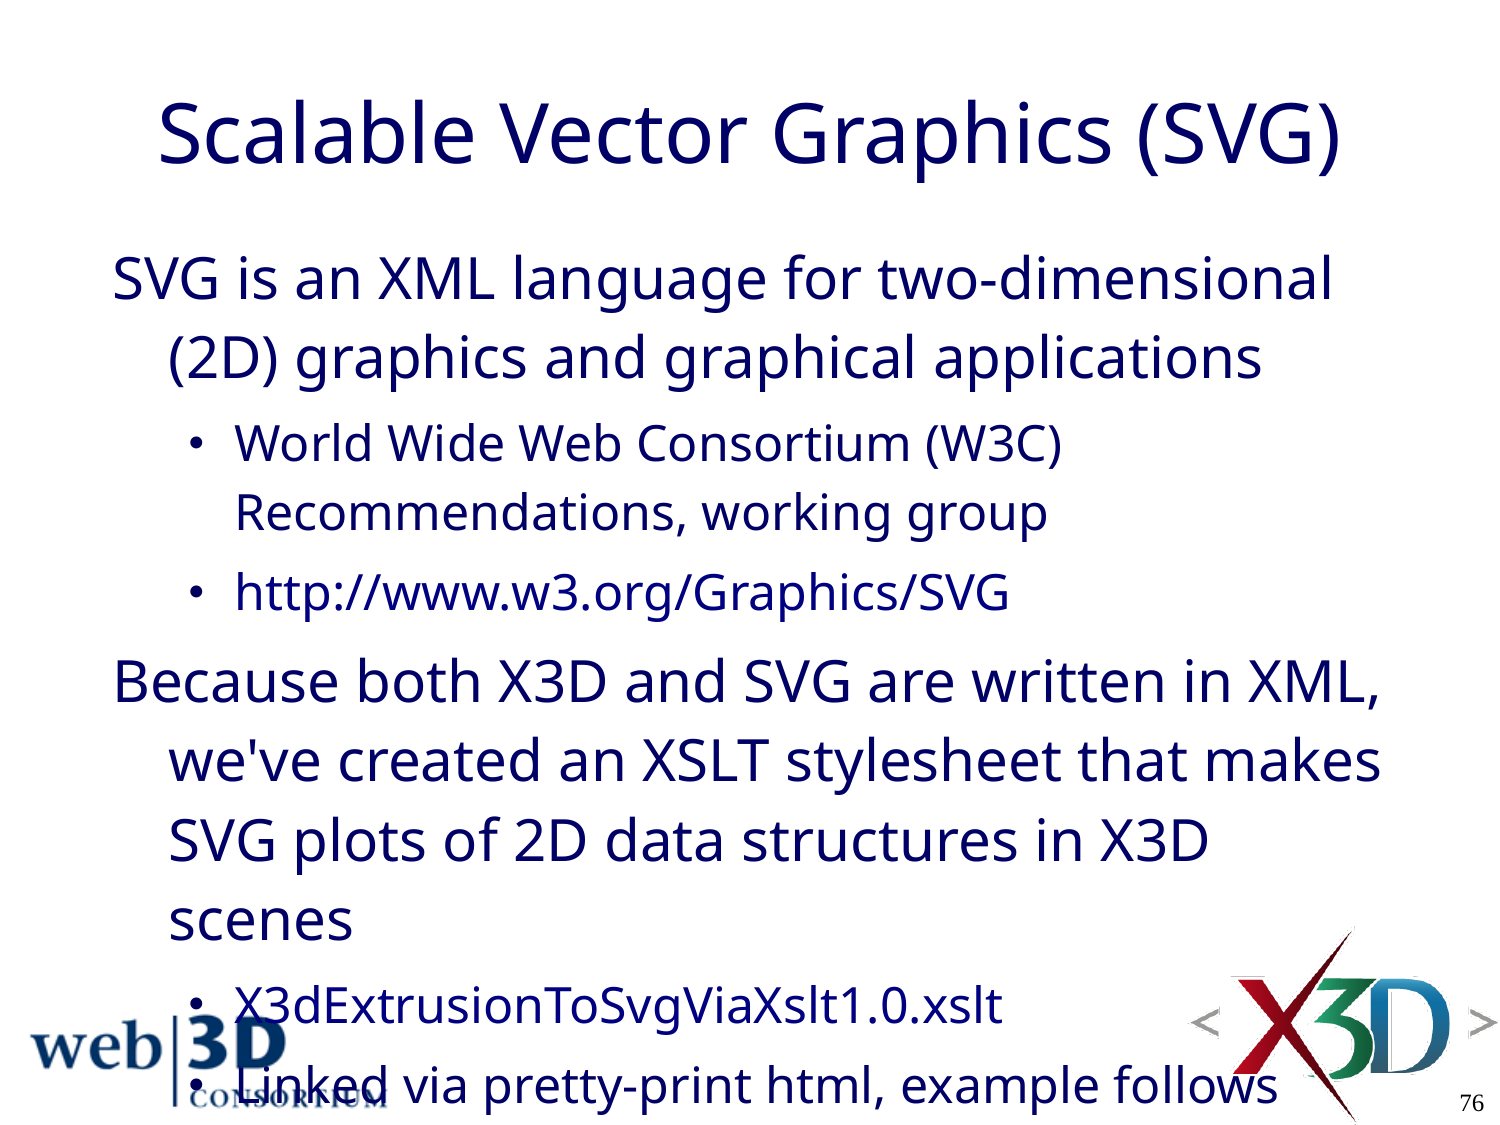

# Scalable Vector Graphics (SVG)
SVG is an XML language for two-dimensional (2D) graphics and graphical applications
World Wide Web Consortium (W3C) Recommendations, working group
http://www.w3.org/Graphics/SVG
Because both X3D and SVG are written in XML, we've created an XSLT stylesheet that makes SVG plots of 2D data structures in X3D scenes
X3dExtrusionToSvgViaXslt1.0.xslt
Linked via pretty-print html, example follows